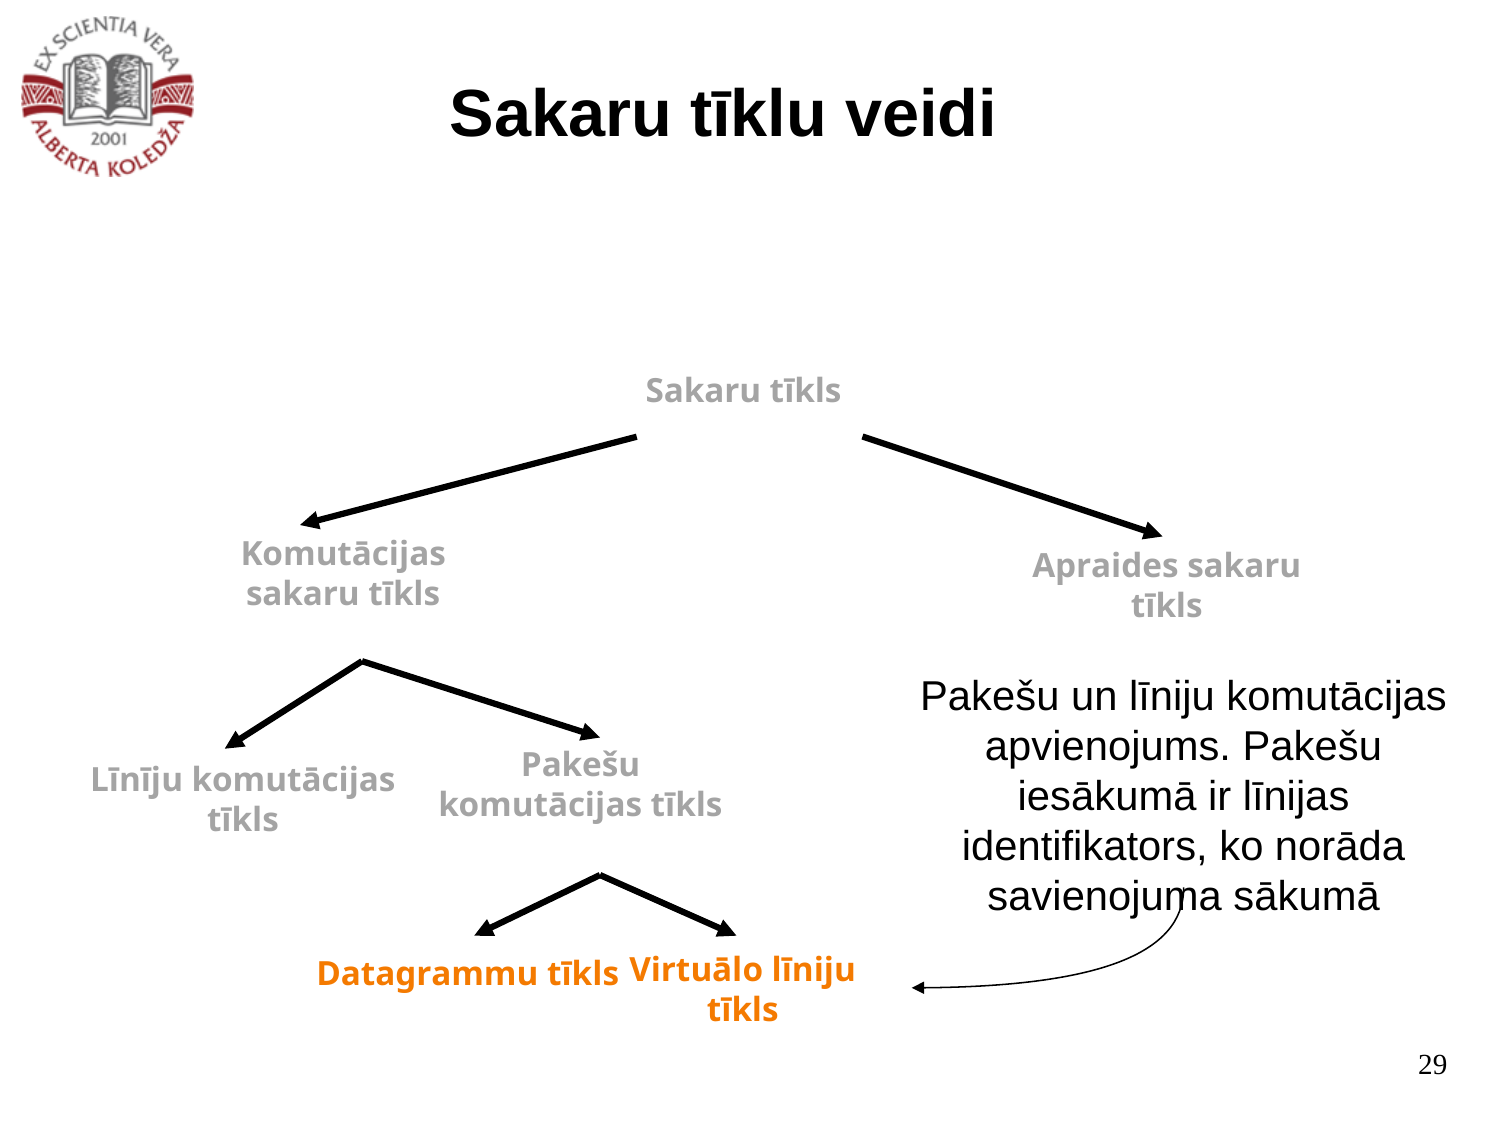

# Sakaru tīklu veidi
Sakaru tīkls
Komutācijas sakaru tīkls
Apraides sakaru tīkls
Pakešu un līniju komutācijas apvienojums. Pakešu iesākumā ir līnijas identifikators, ko norāda savienojuma sākumā
Pakešu komutācijas tīkls
Līnīju komutācijas tīkls
Virtuālo līniju tīkls
Datagrammu tīkls